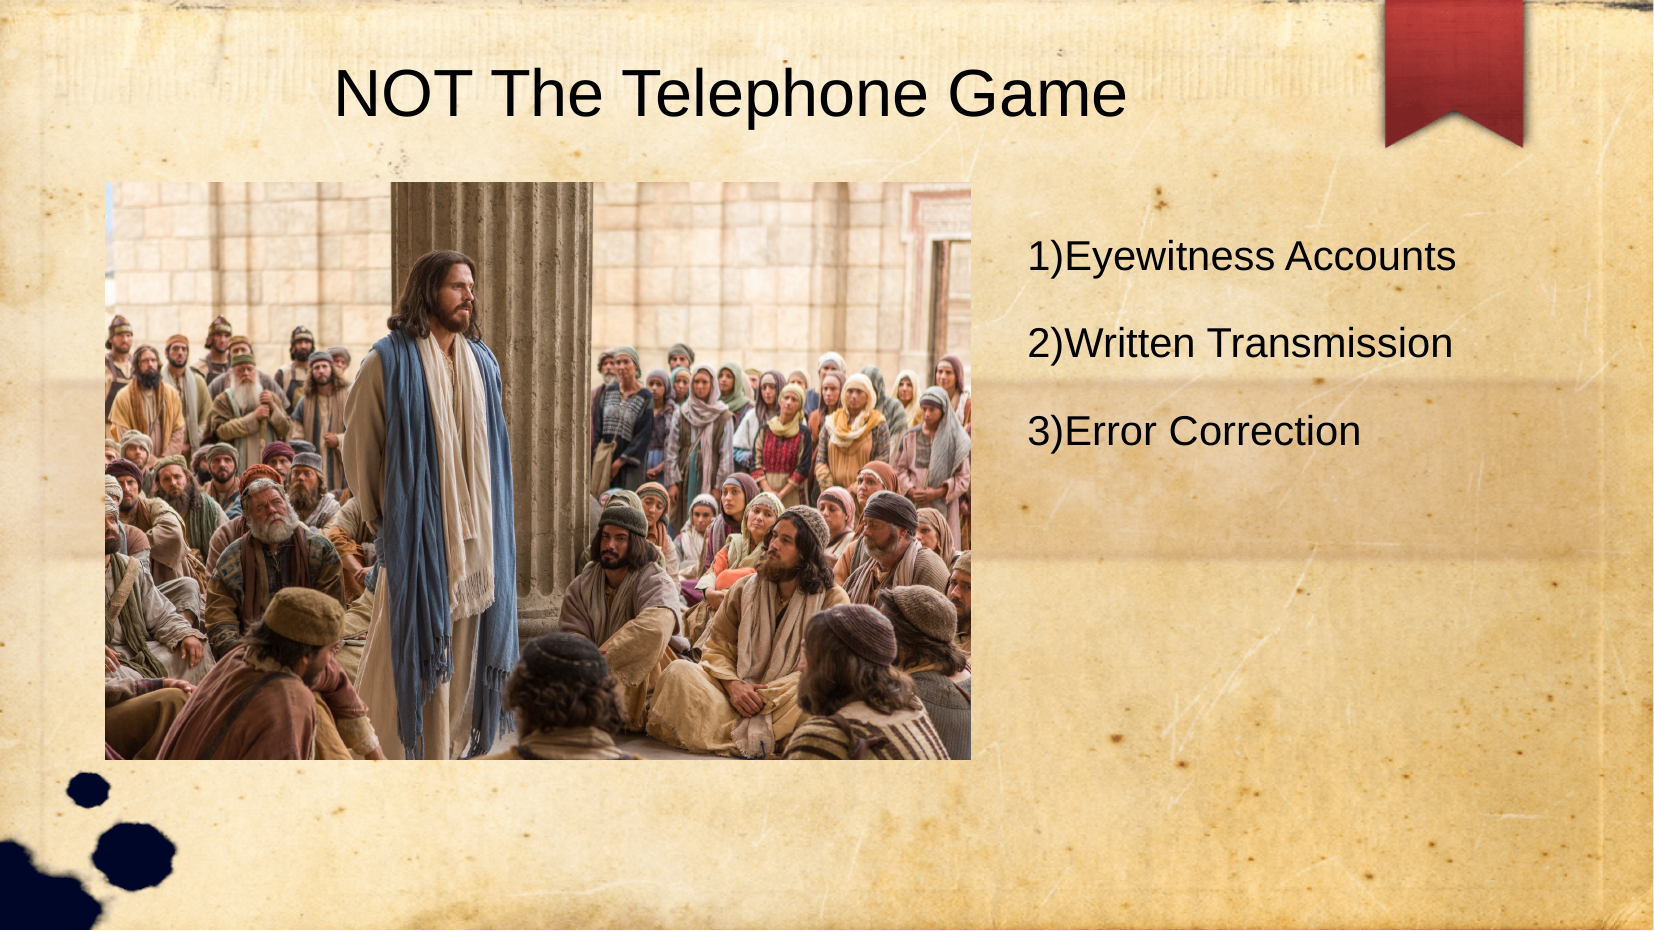

NOT The Telephone Game
Eyewitness Accounts
Written Transmission
Error Correction